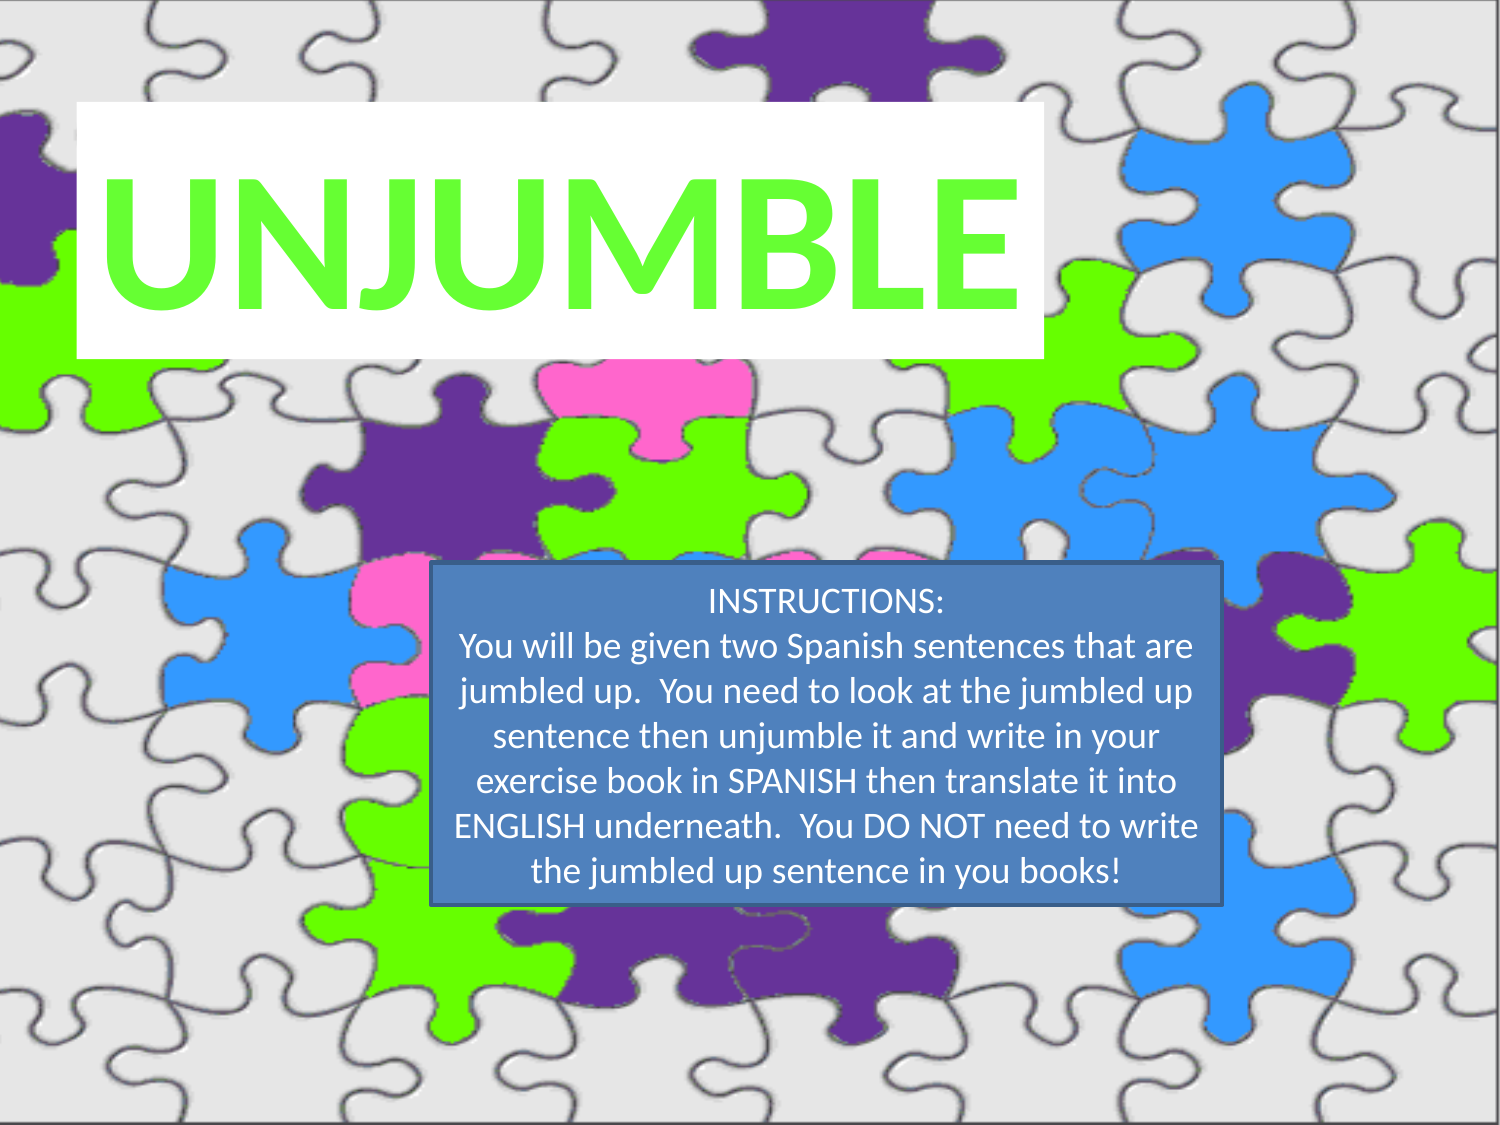

UNJUMBLE
INSTRUCTIONS:
You will be given two Spanish sentences that are jumbled up. You need to look at the jumbled up sentence then unjumble it and write in your exercise book in SPANISH then translate it into ENGLISH underneath. You DO NOT need to write the jumbled up sentence in you books!